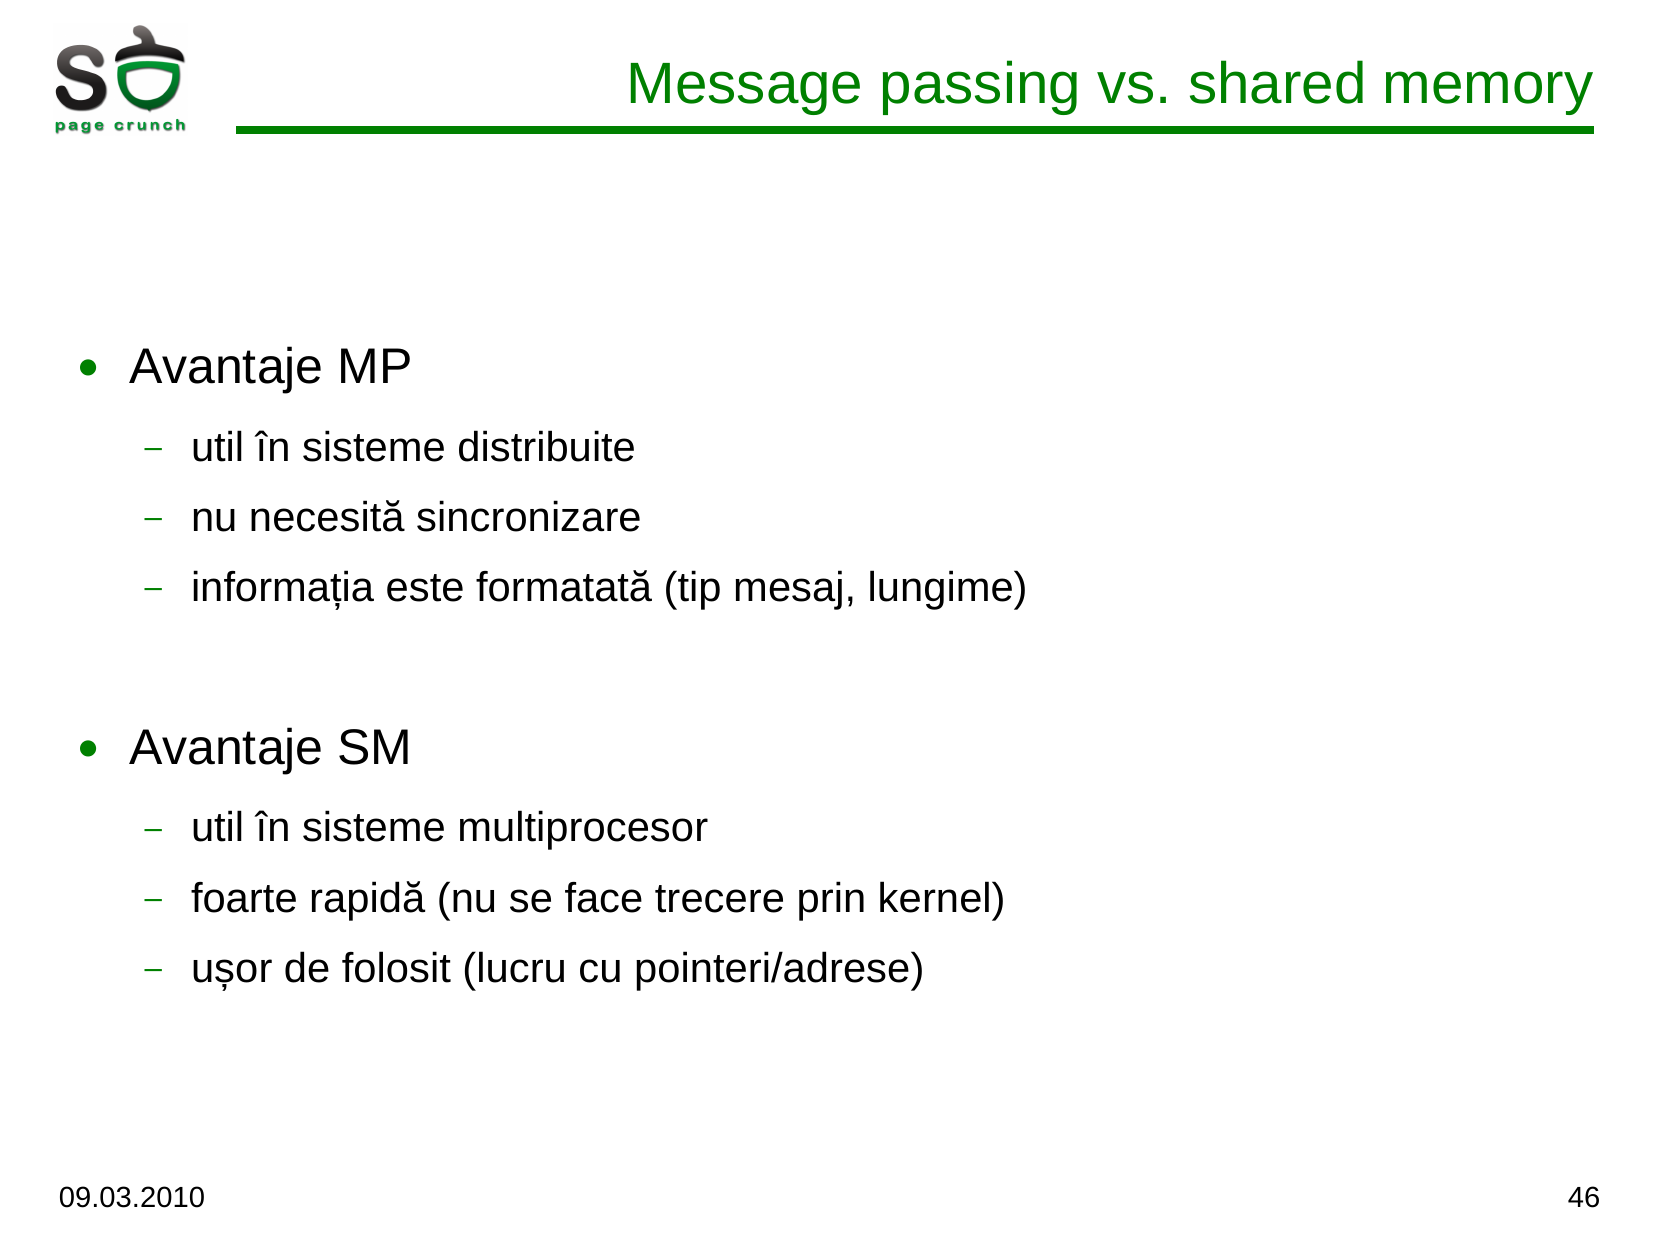

# Message passing vs. shared memory
Avantaje MP
util în sisteme distribuite
nu necesită sincronizare
informația este formatată (tip mesaj, lungime)
Avantaje SM
util în sisteme multiprocesor
foarte rapidă (nu se face trecere prin kernel)
ușor de folosit (lucru cu pointeri/adrese)
09.03.2010
46